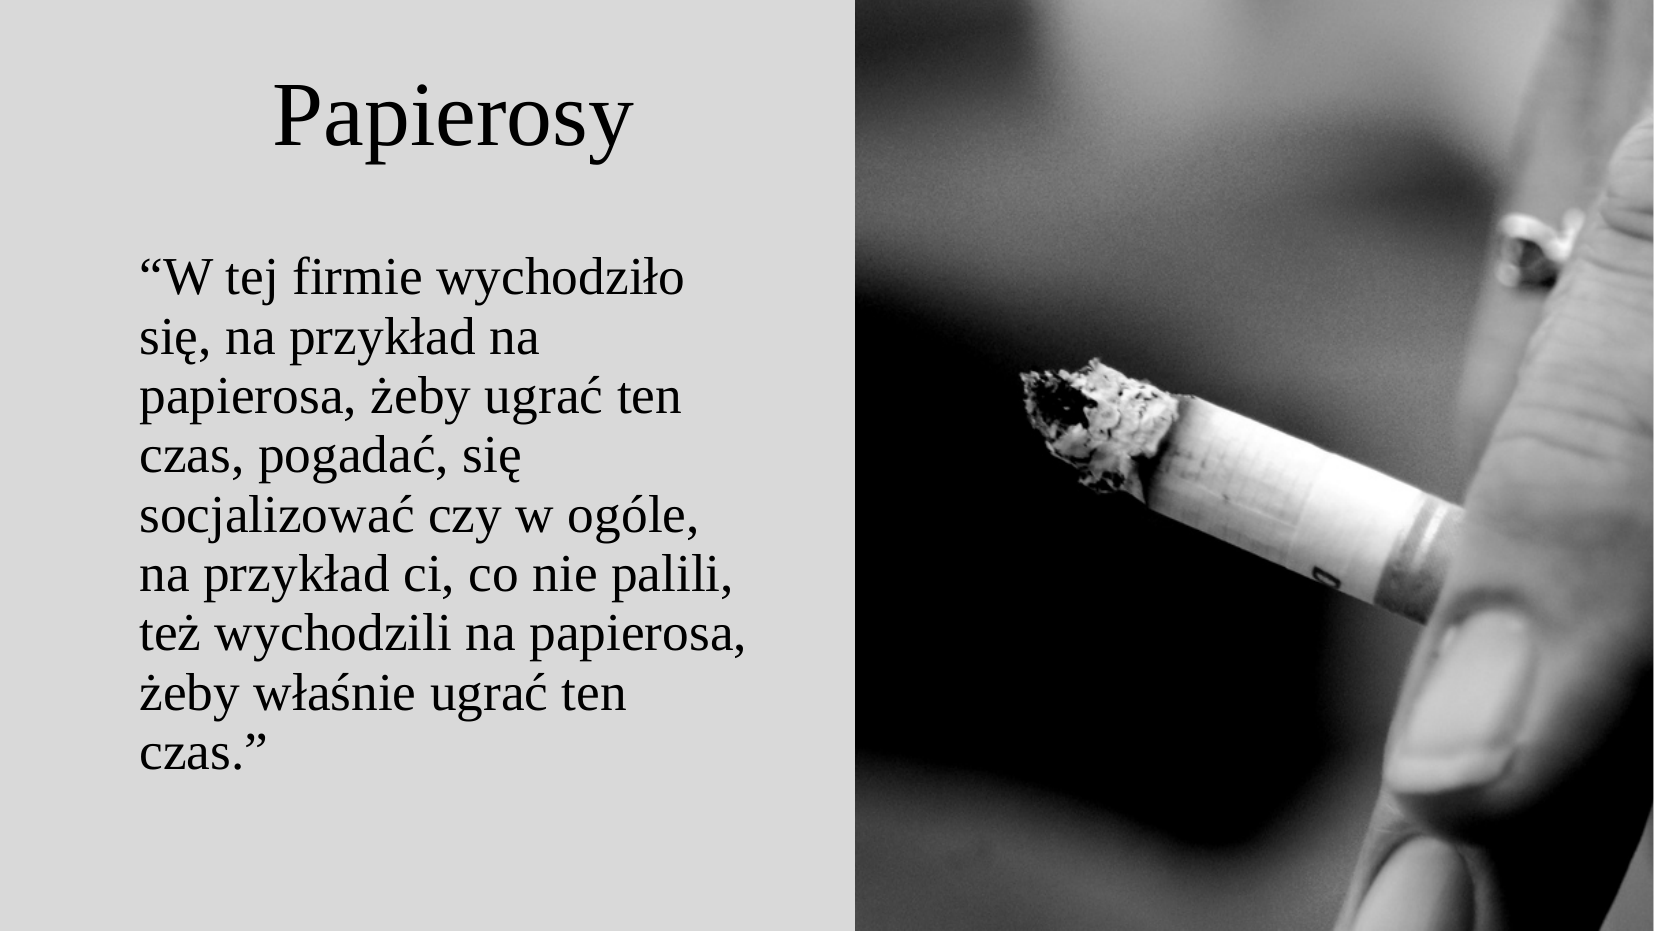

# Papierosy
“W tej firmie wychodziło się, na przykład na papierosa, żeby ugrać ten czas, pogadać, się socjalizować czy w ogóle, na przykład ci, co nie palili, też wychodzili na papierosa, żeby właśnie ugrać ten czas.”